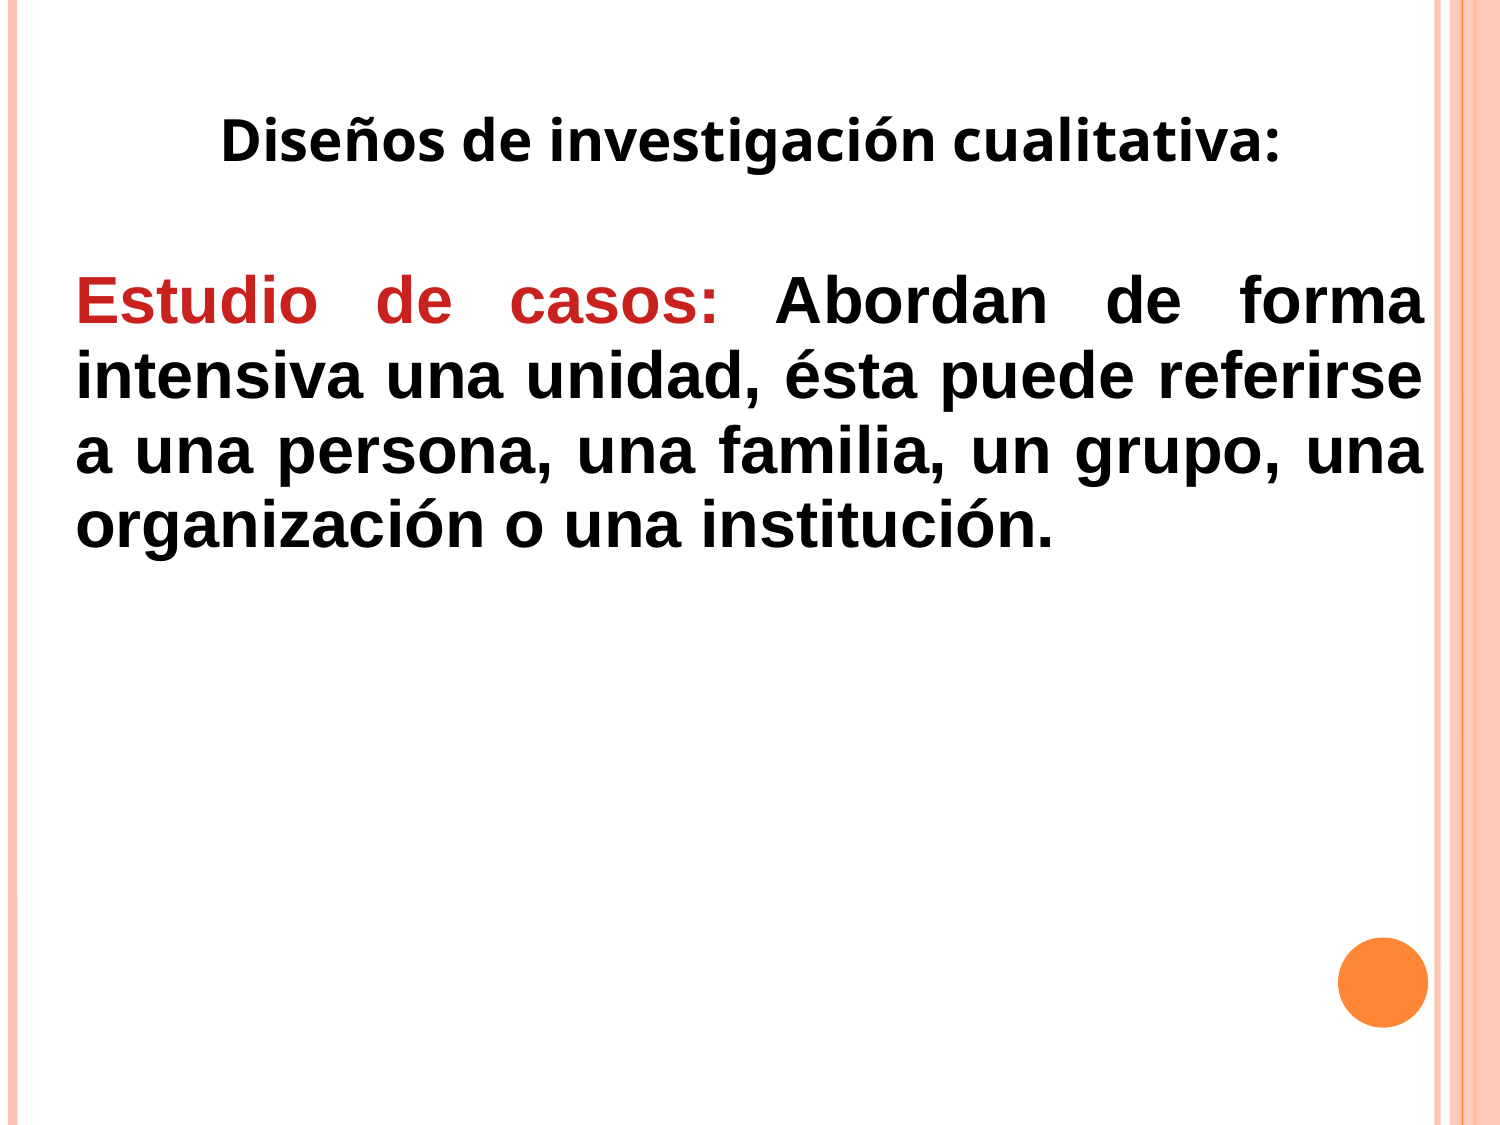

# Diseños de investigación cualitativa:
Estudio de casos: Abordan de forma intensiva una unidad, ésta puede referirse a una persona, una familia, un grupo, una organización o una institución.